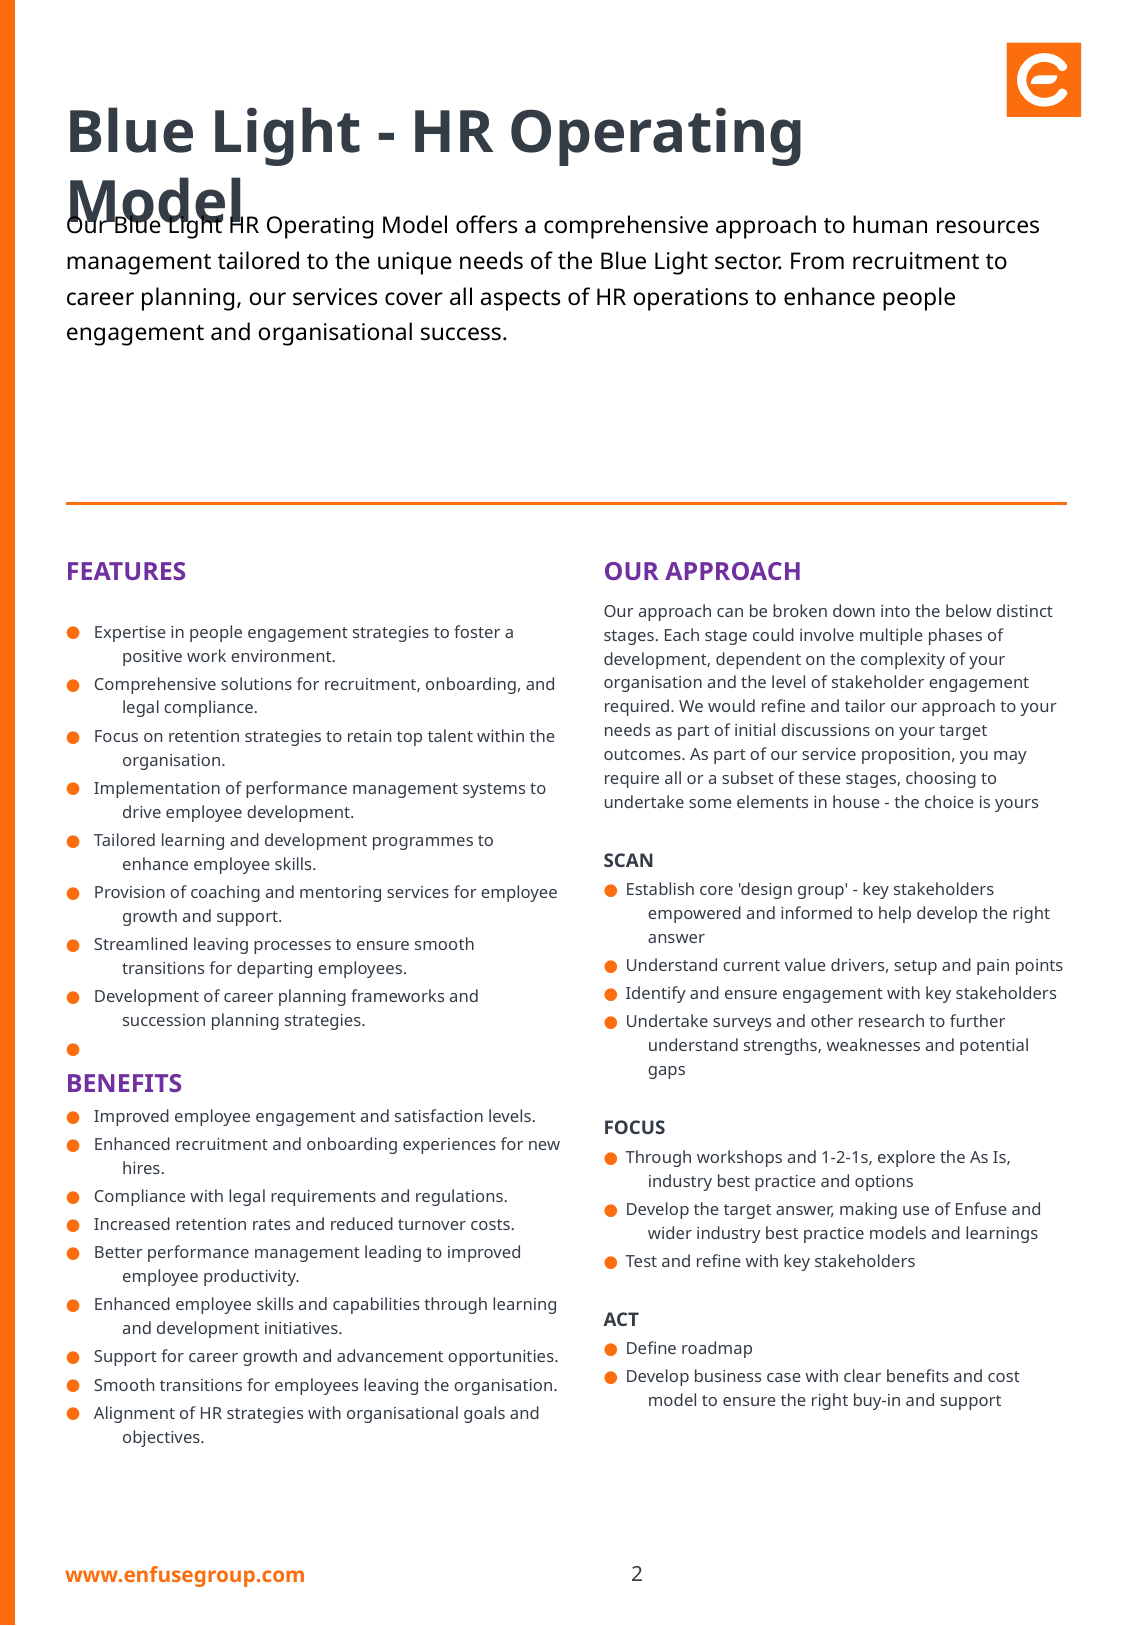

Blue Light - HR Operating Model
Our Blue Light HR Operating Model offers a comprehensive approach to human resources management tailored to the unique needs of the Blue Light sector. From recruitment to career planning, our services cover all aspects of HR operations to enhance people engagement and organisational success.
FEATURES
OUR APPROACH
Our approach can be broken down into the below distinct stages. Each stage could involve multiple phases of development, dependent on the complexity of your organisation and the level of stakeholder engagement required. We would refine and tailor our approach to your needs as part of initial discussions on your target outcomes. As part of our service proposition, you may require all or a subset of these stages, choosing to undertake some elements in house - the choice is yours
SCAN
Establish core 'design group' - key stakeholders empowered and informed to help develop the right answer
Understand current value drivers, setup and pain points
Identify and ensure engagement with key stakeholders
Undertake surveys and other research to further understand strengths, weaknesses and potential gaps
FOCUS
Through workshops and 1-2-1s, explore the As Is, industry best practice and options
Develop the target answer, making use of Enfuse and wider industry best practice models and learnings
Test and refine with key stakeholders
ACT
Define roadmap
Develop business case with clear benefits and cost model to ensure the right buy-in and support
Expertise in people engagement strategies to foster a positive work environment.
Comprehensive solutions for recruitment, onboarding, and legal compliance.
Focus on retention strategies to retain top talent within the organisation.
Implementation of performance management systems to drive employee development.
Tailored learning and development programmes to enhance employee skills.
Provision of coaching and mentoring services for employee growth and support.
Streamlined leaving processes to ensure smooth transitions for departing employees.
Development of career planning frameworks and succession planning strategies.
BENEFITS
Improved employee engagement and satisfaction levels.
Enhanced recruitment and onboarding experiences for new hires.
Compliance with legal requirements and regulations.
Increased retention rates and reduced turnover costs.
Better performance management leading to improved employee productivity.
Enhanced employee skills and capabilities through learning and development initiatives.
Support for career growth and advancement opportunities.
Smooth transitions for employees leaving the organisation.
Alignment of HR strategies with organisational goals and objectives.